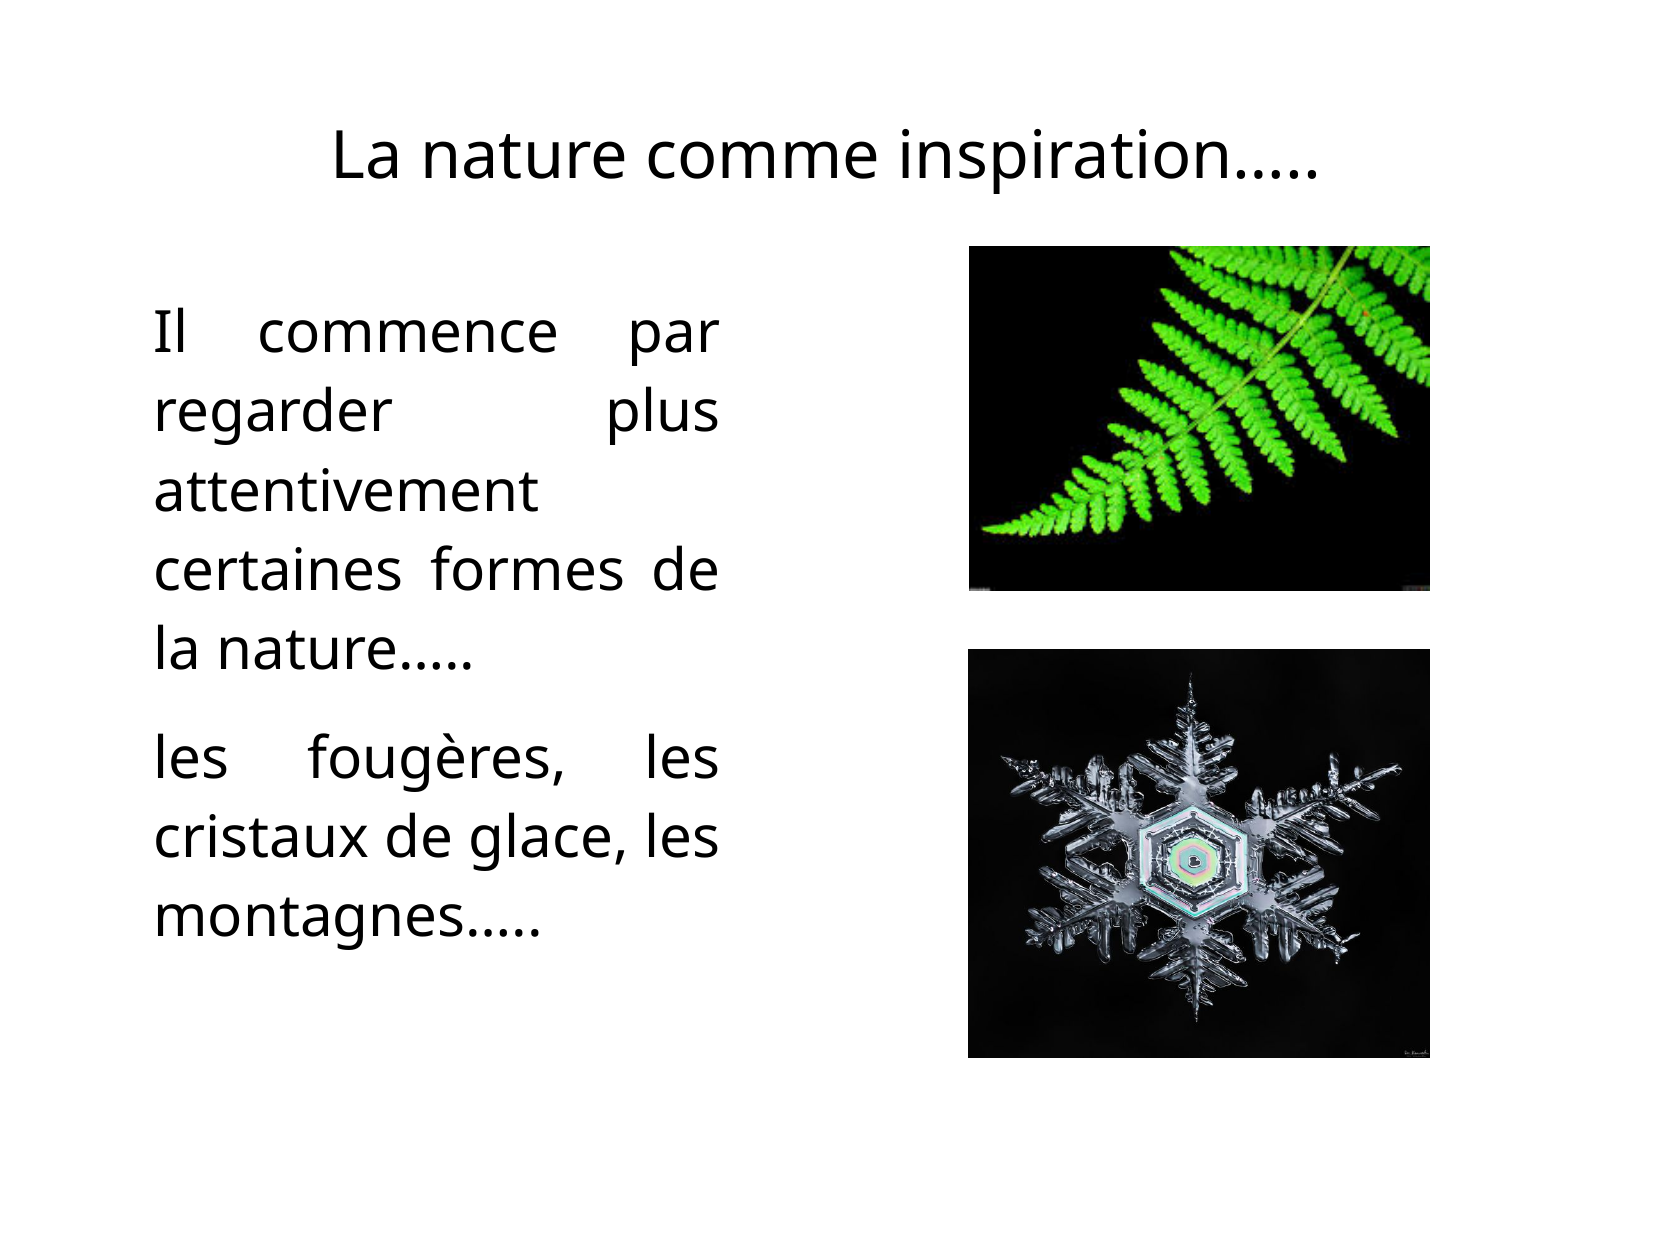

# La nature comme inspiration…..
Il commence par regarder plus attentivement certaines formes de la nature…..
les fougères, les cristaux de glace, les montagnes…..